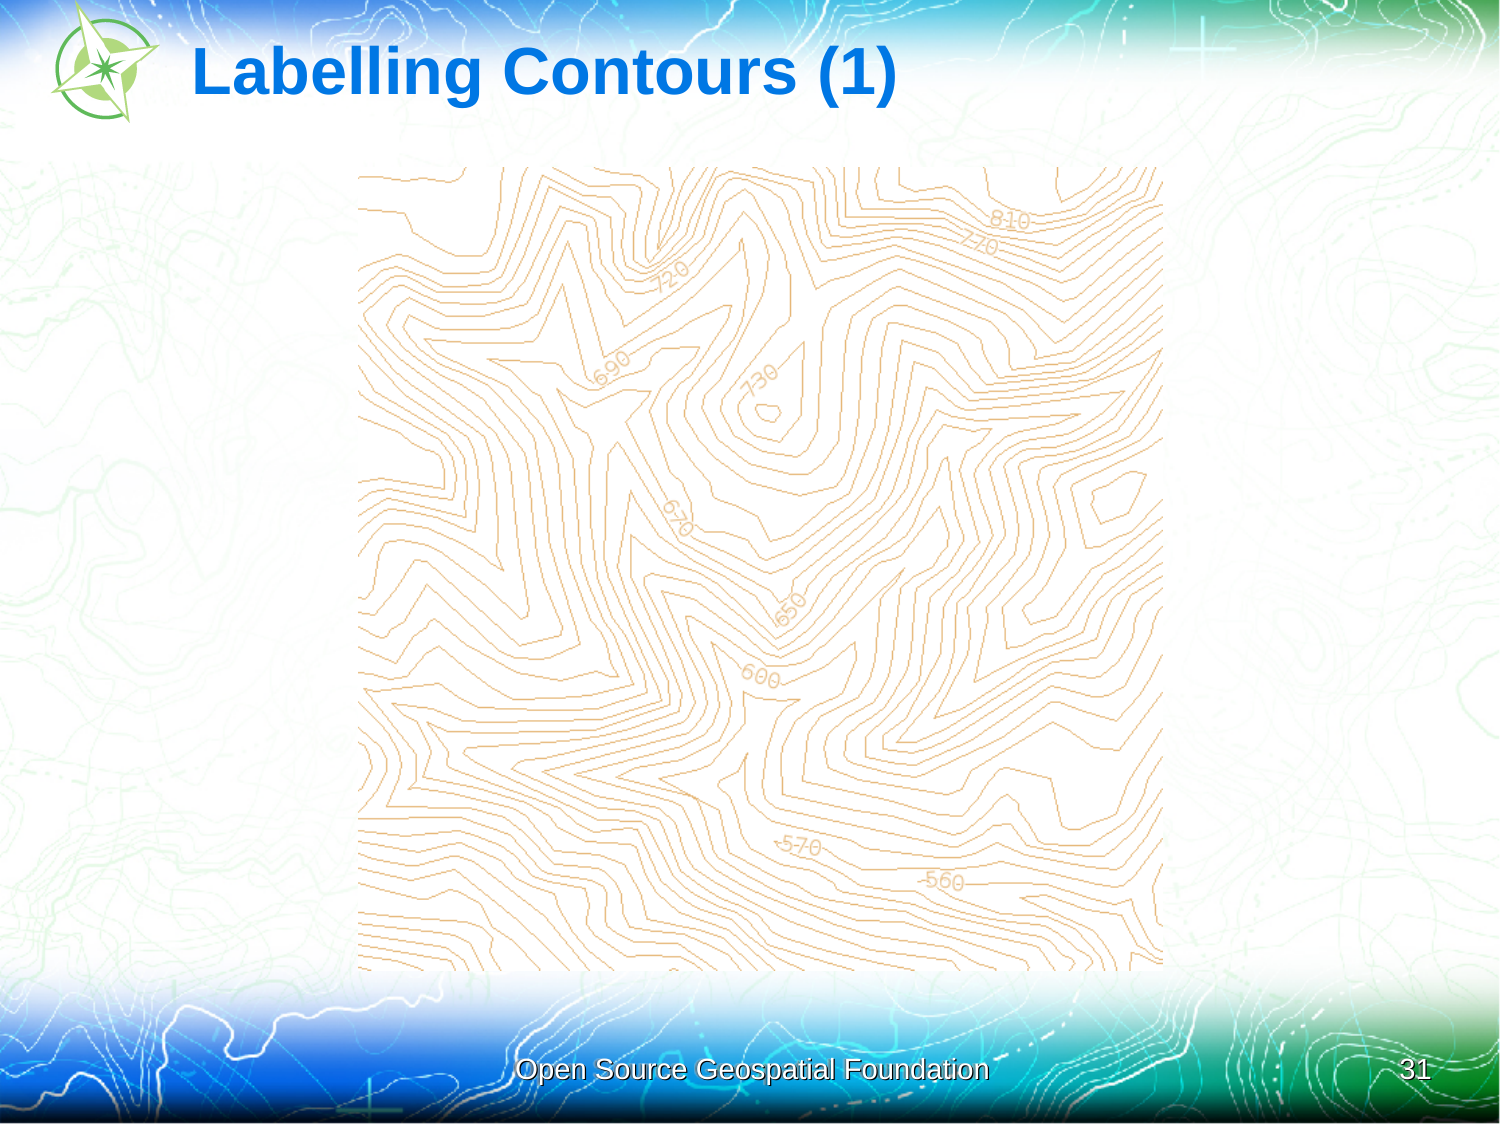

# Labelling Contours (1)
Open Source Geospatial Foundation
31